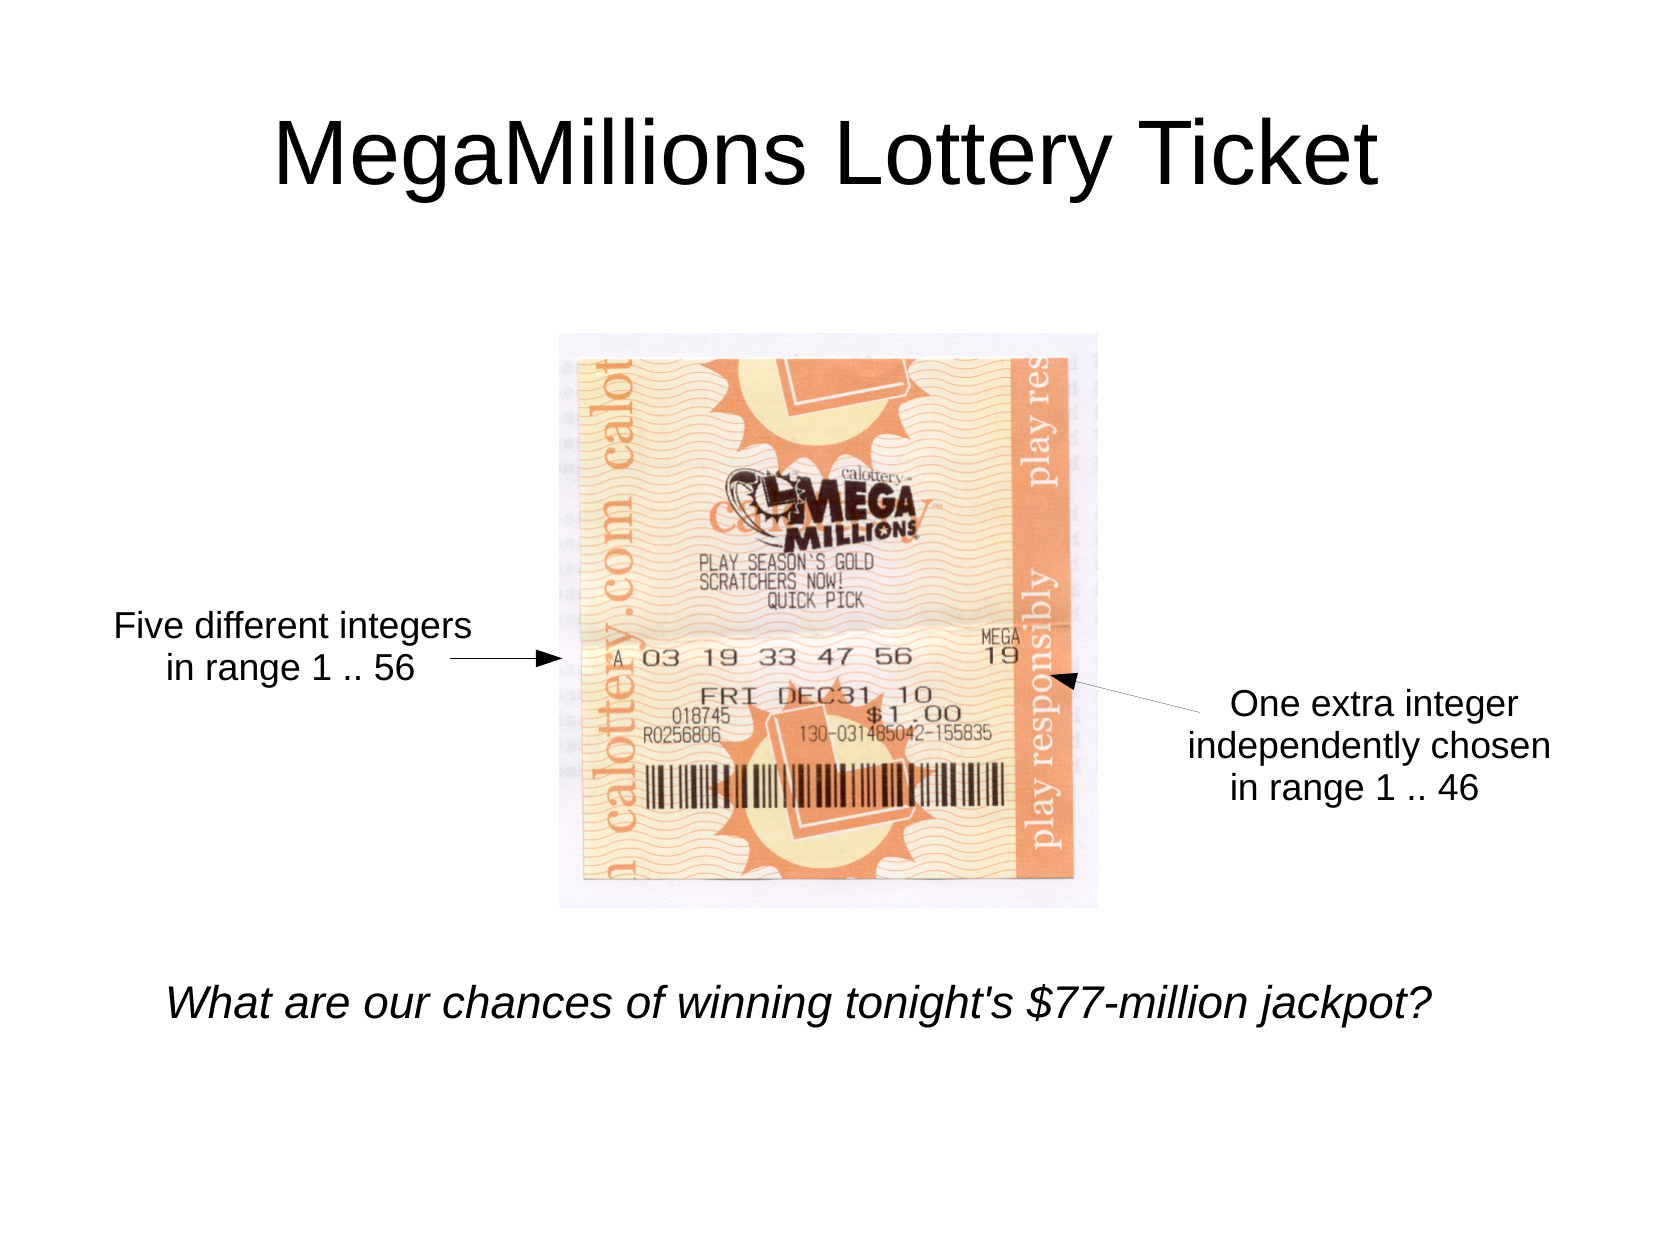

# MegaMillions Lottery Ticket
Five different integers
 in range 1 .. 56
 One extra integer
 independently chosen
 in range 1 .. 46
What are our chances of winning tonight's $77-million jackpot?